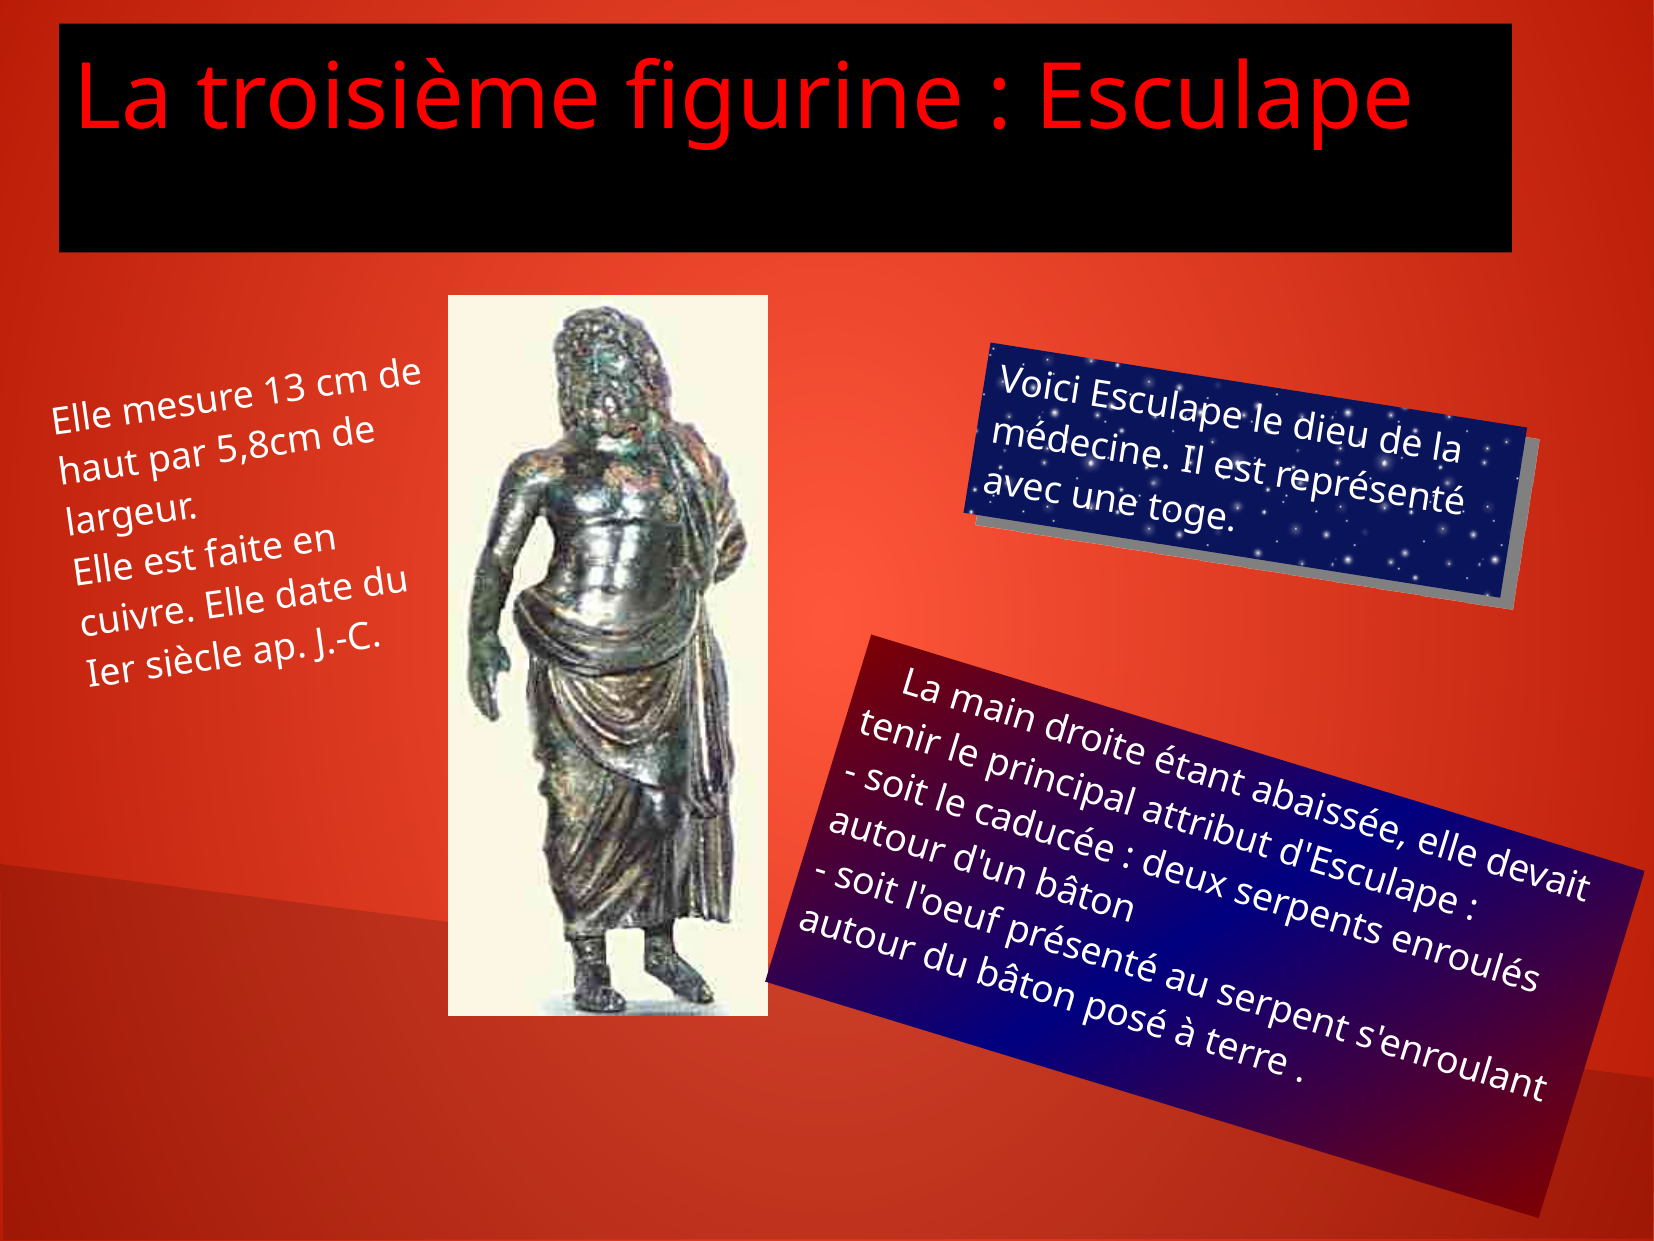

La troisième figurine : Esculape
Elle mesure 13 cm de haut par 5,8cm de largeur.
Elle est faite en cuivre. Elle date du Ier siècle ap. J.-C.
Voici Esculape le dieu de la médecine. Il est représenté avec une toge.
 La main droite étant abaissée, elle devait tenir le principal attribut d'Esculape :
- soit le caducée : deux serpents enroulés autour d'un bâton
- soit l'oeuf présenté au serpent s'enroulant autour du bâton posé à terre .